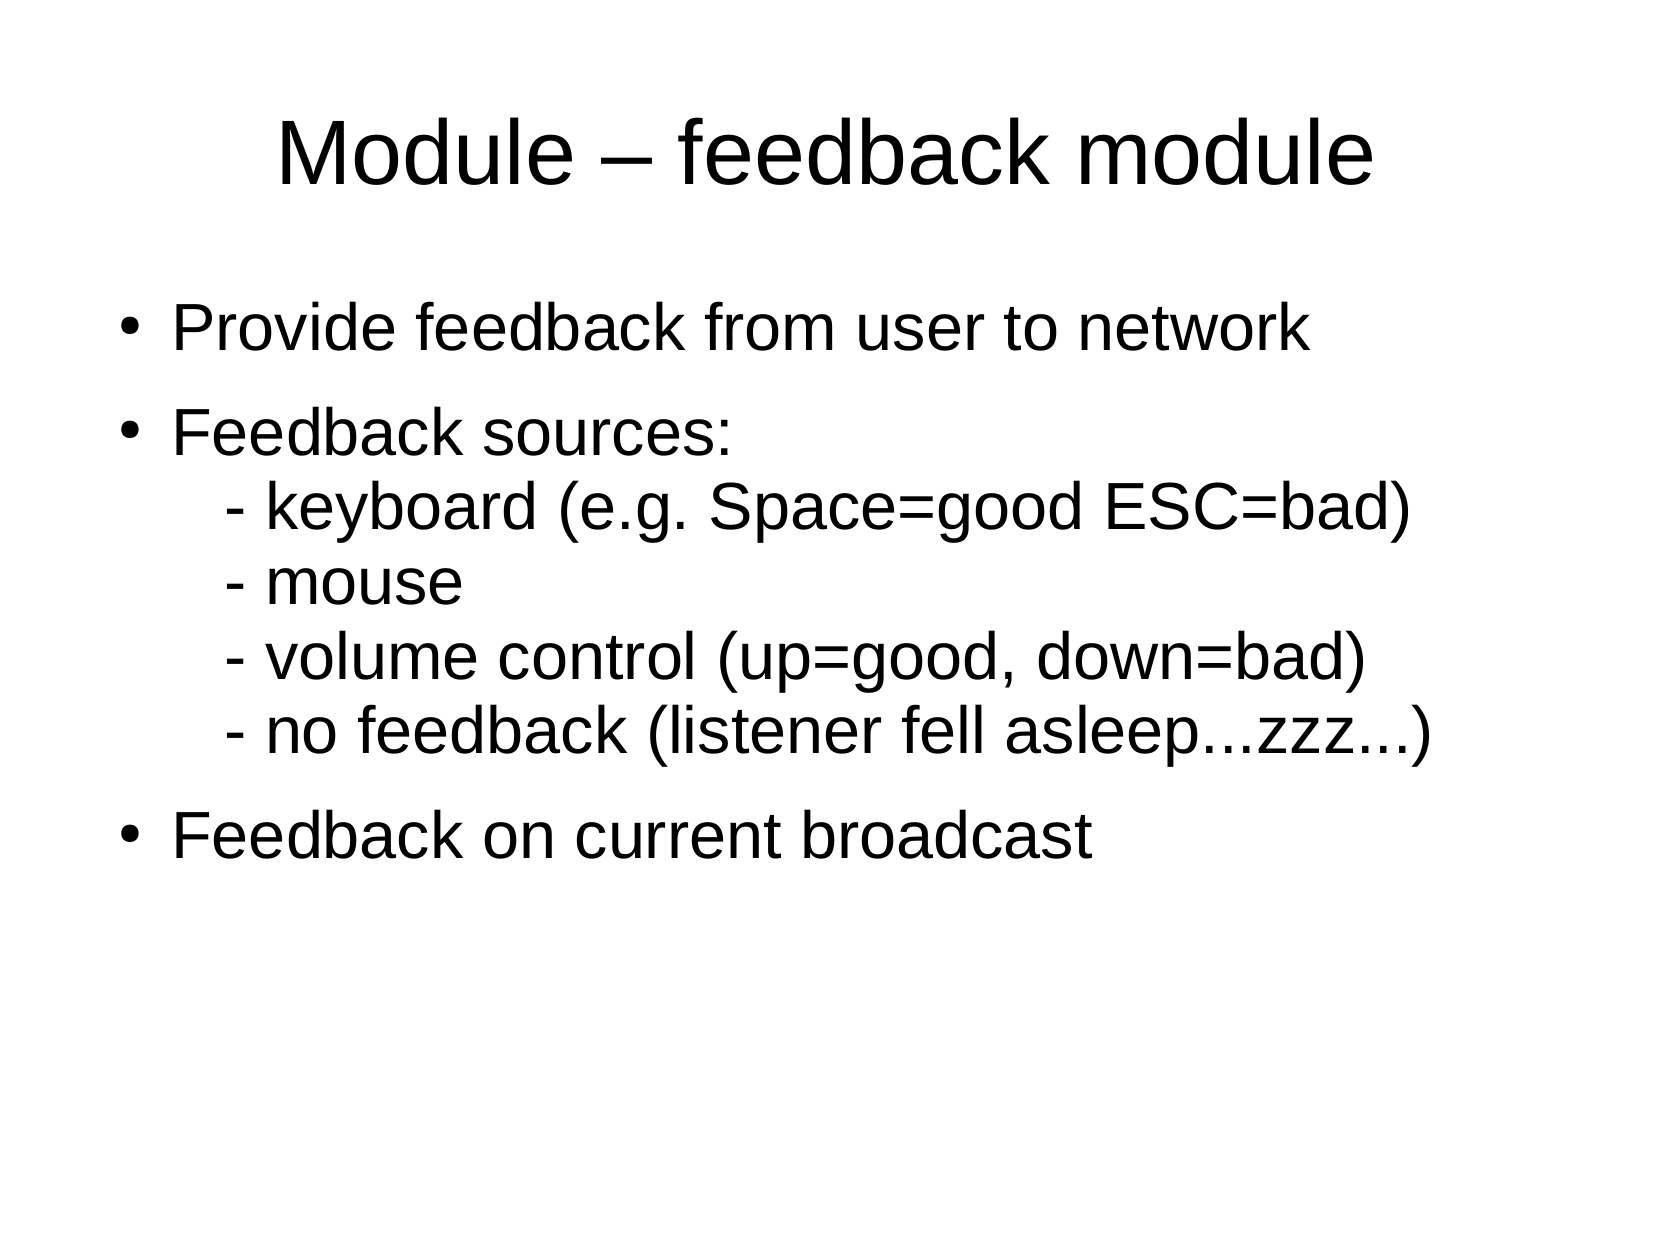

# Module – feedback module
Provide feedback from user to network
Feedback sources:
- keyboard (e.g. Space=good ESC=bad)
- mouse
- volume control (up=good, down=bad)
- no feedback (listener fell asleep...zzz...)
Feedback on current broadcast